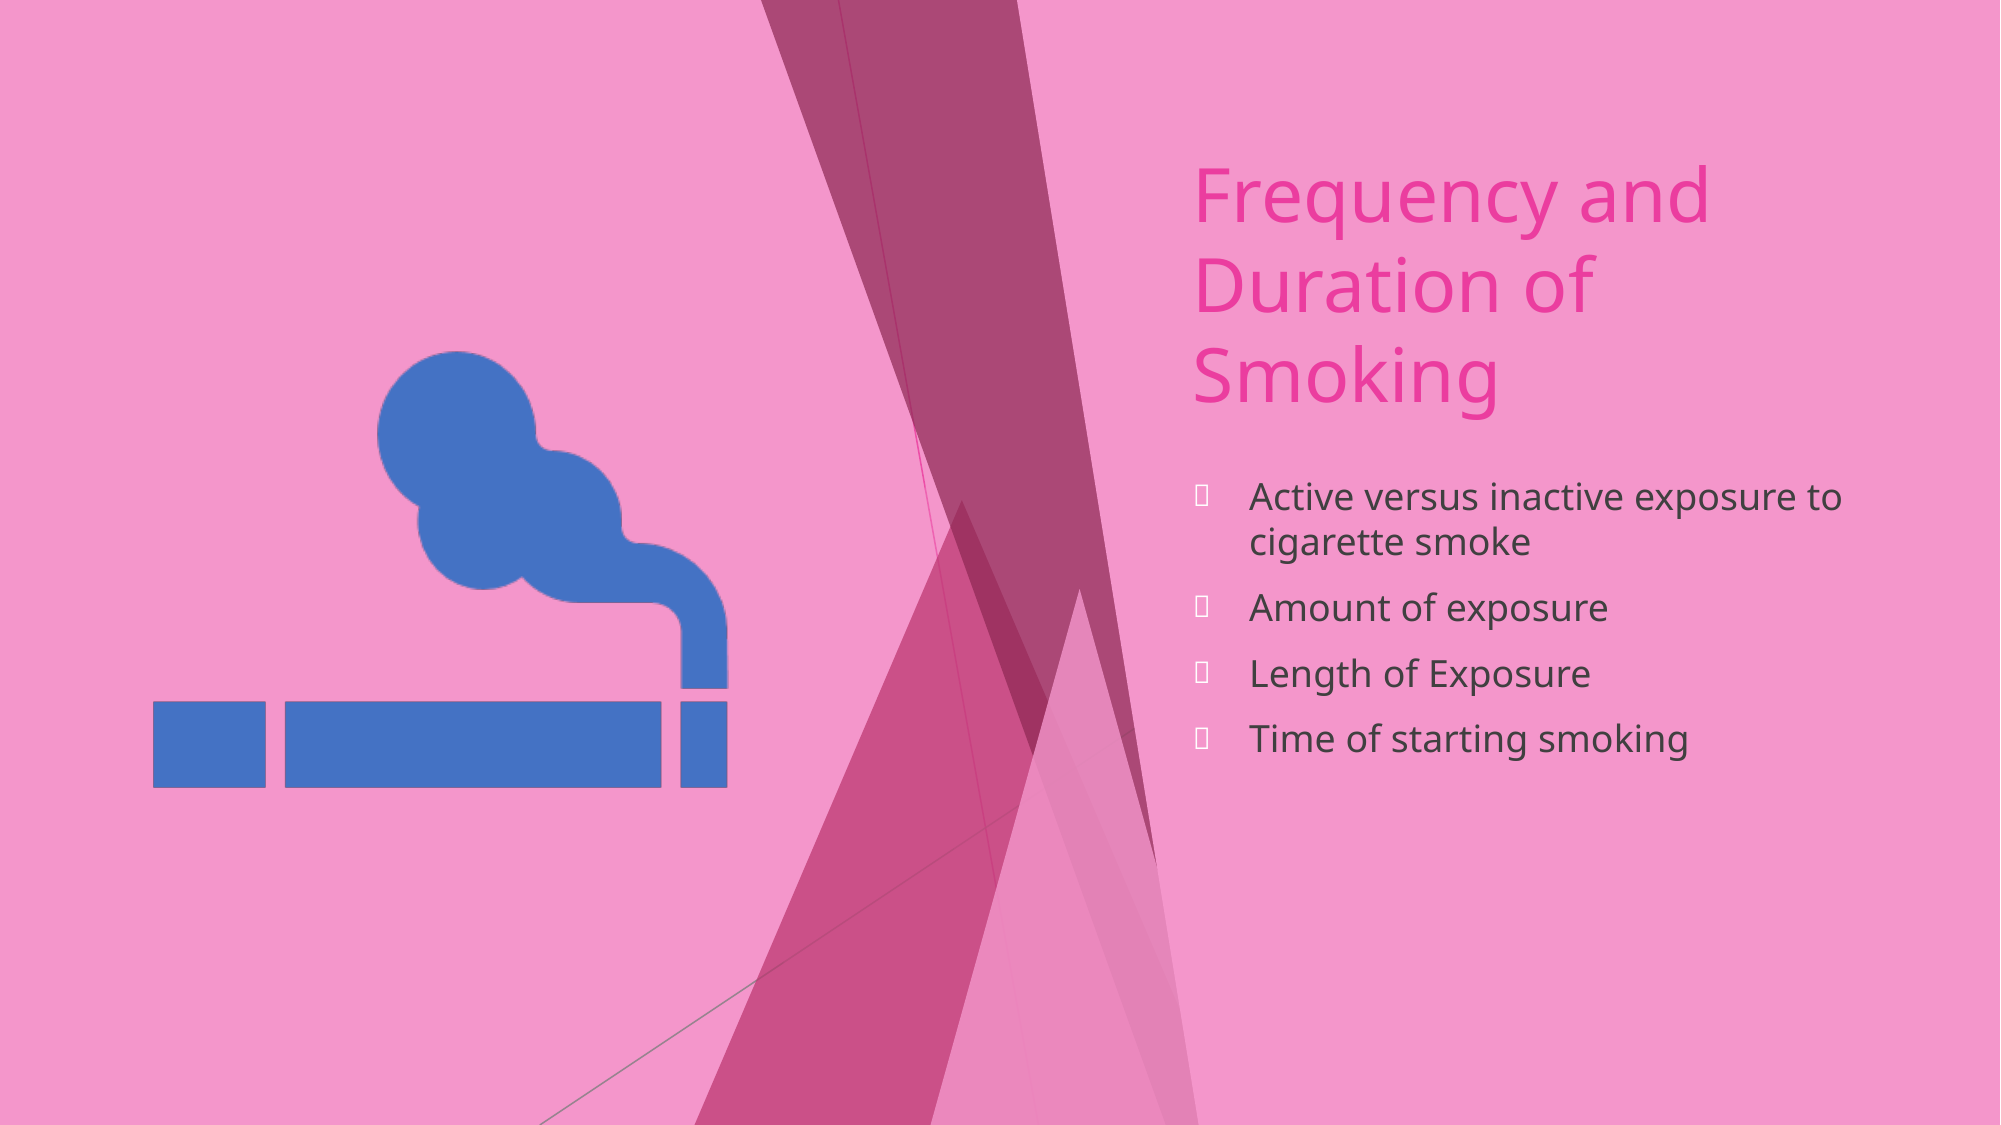

# Frequency and Duration of Smoking
Active versus inactive exposure to cigarette smoke
Amount of exposure
Length of Exposure
Time of starting smoking